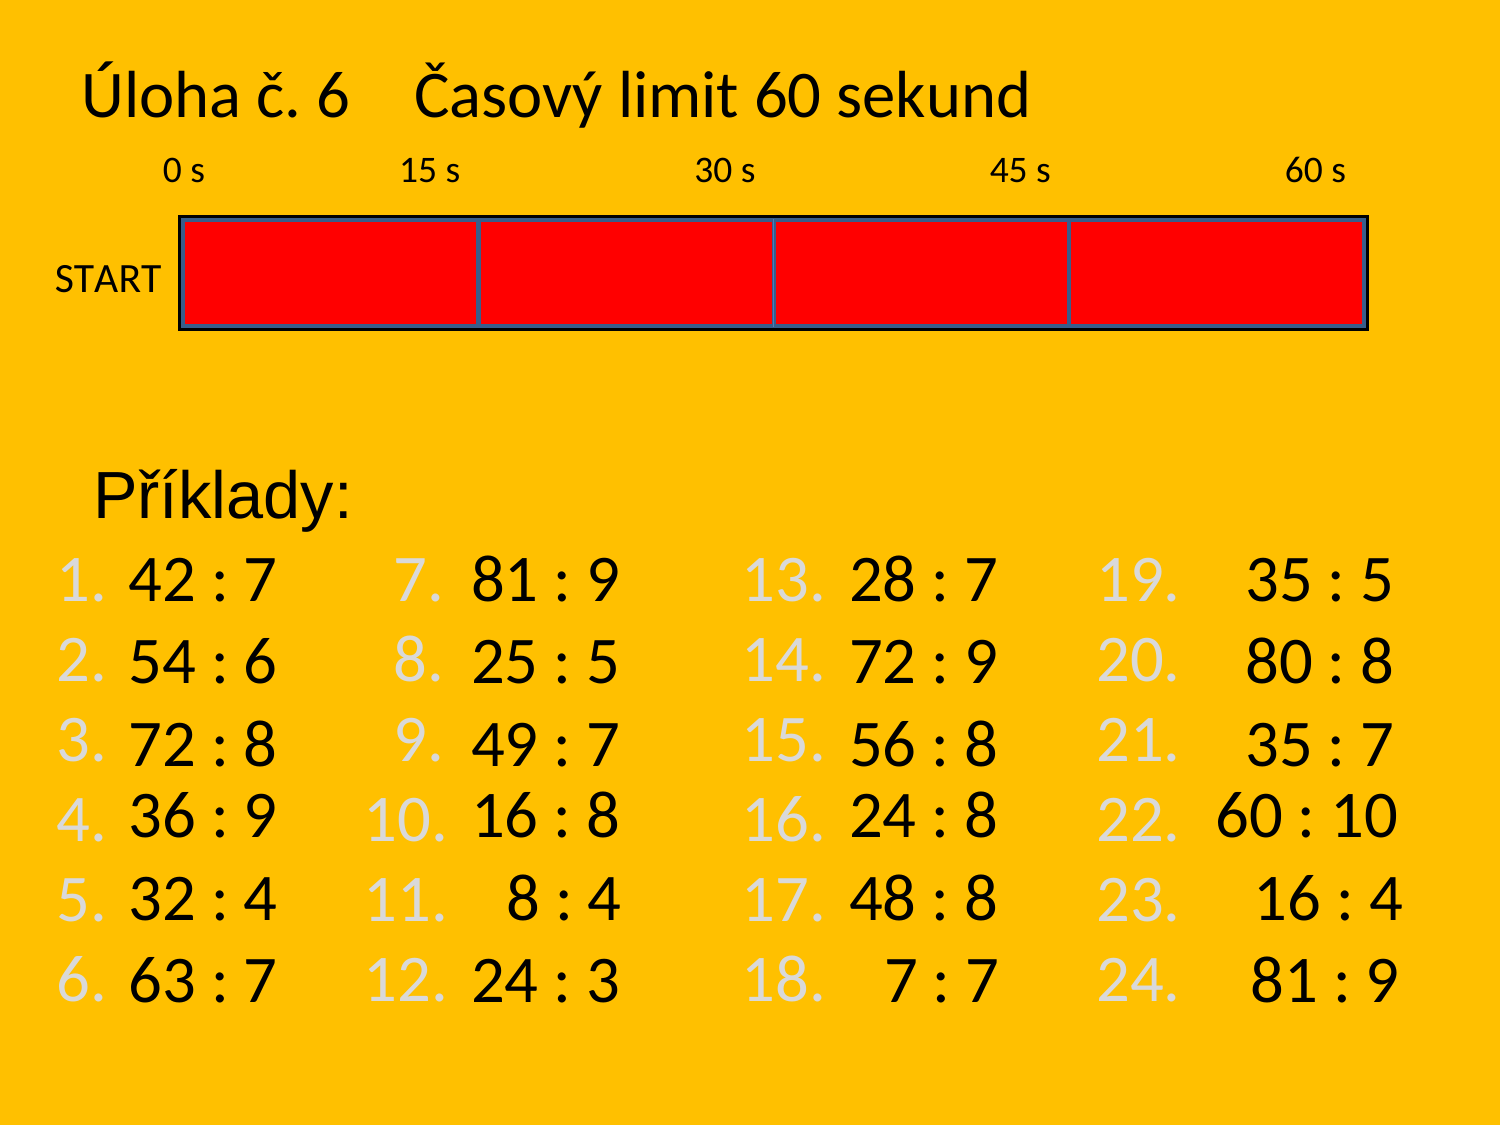

Úloha č. 6
Časový limit 60 sekund
0 s
15 s
30 s
45 s
60 s
START
Příklady:
1.
2.
3.
4.
5.
6.
42 : 7
 7.
 8.
 9.
10.
11.
12.
81 : 9
13.
14.
15.
16.
17.
18.
28 : 7
19.
20.
21.
22.
23.
24.
 35 : 5
54 : 6
25 : 5
72 : 9
 80 : 8
72 : 8
49 : 7
56 : 8
 35 : 7
36 : 9
16 : 8
24 : 8
60 : 10
32 : 4
8 : 4
48 : 8
 16 : 4
63 : 7
24 : 3
7 : 7
81 : 9